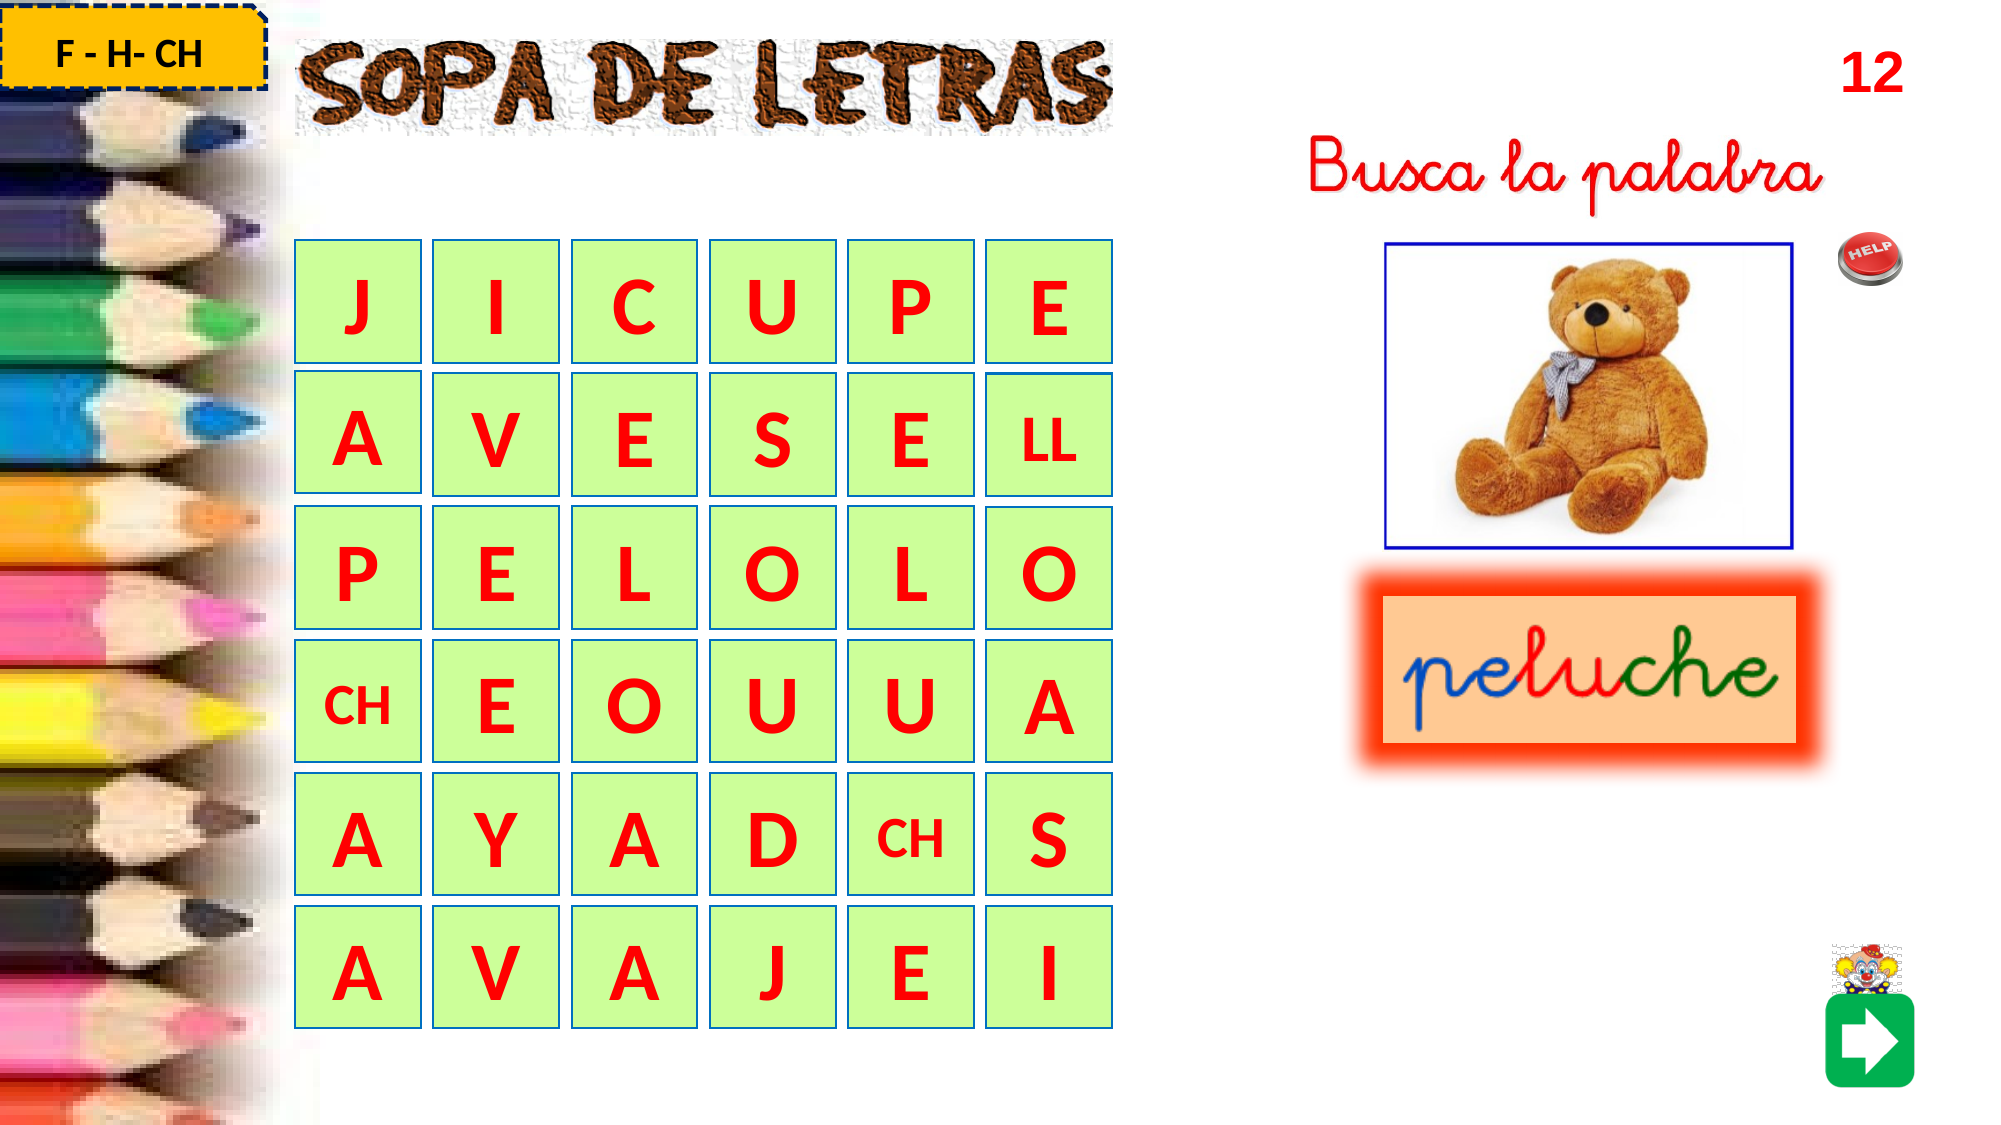

F - H- CH
12
J
I
C
U
P
E
A
V
E
S
E
LL
P
E
L
O
L
O
CH
E
O
U
U
A
A
Y
A
D
CH
S
A
V
A
J
E
I